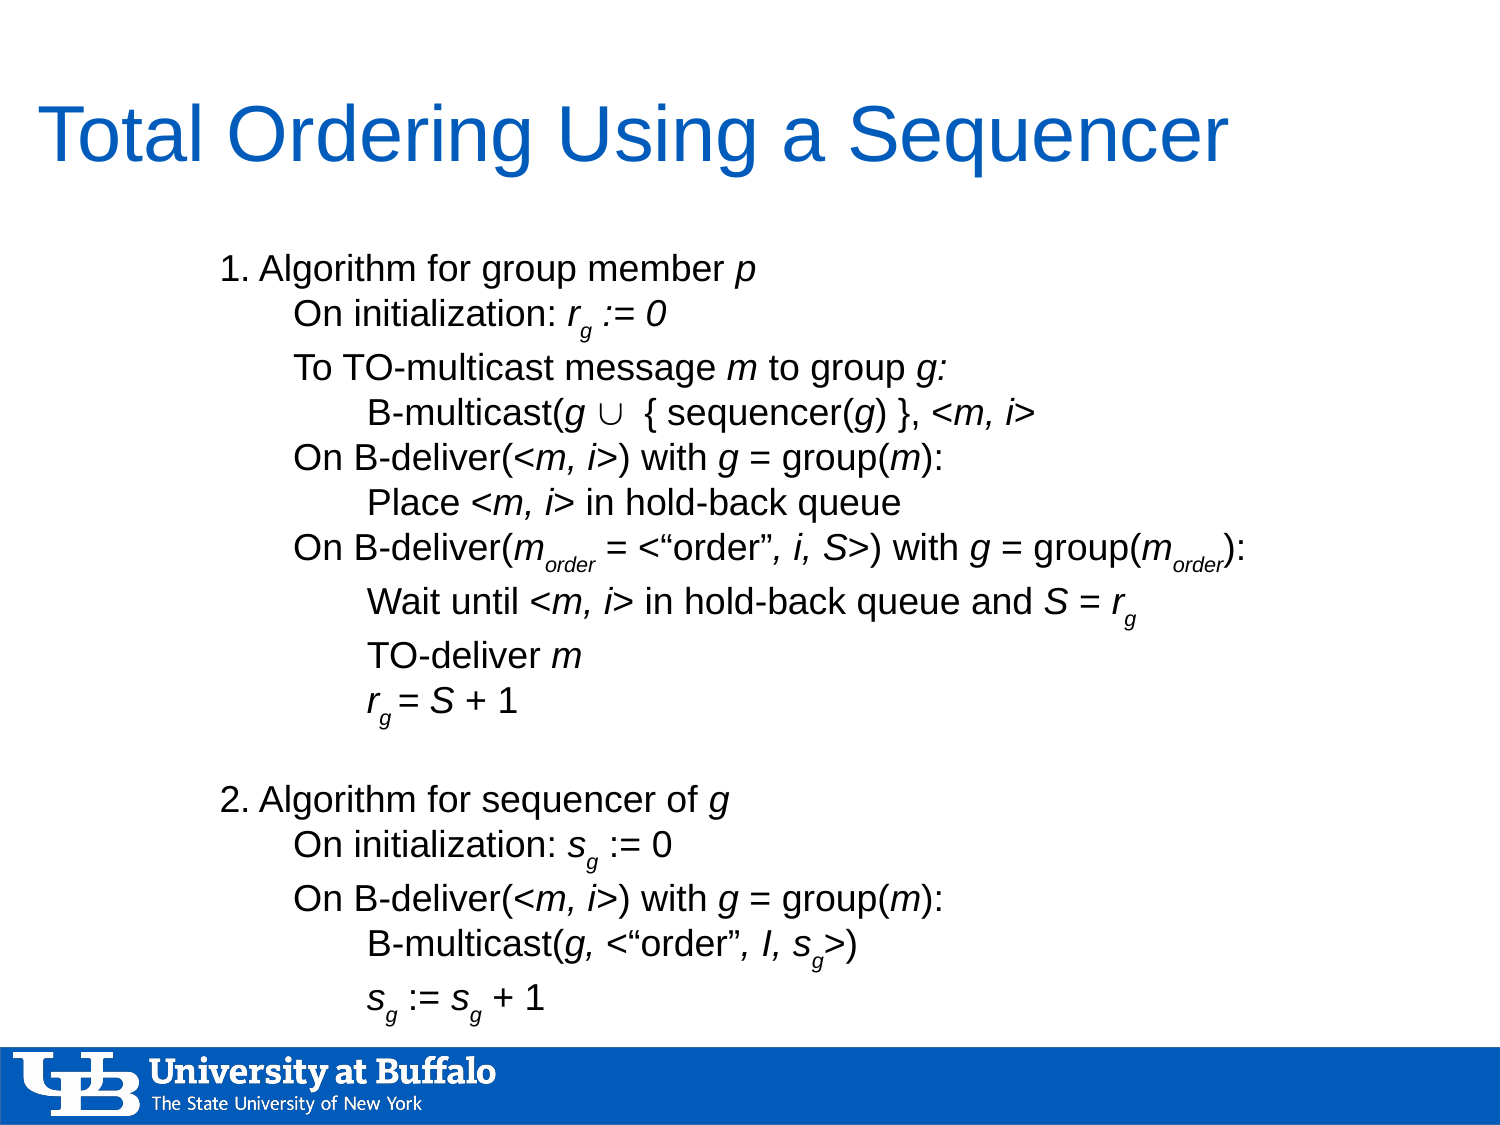

# Total Ordering Using a Sequencer
1. Algorithm for group member p
On initialization: rg := 0
To TO-multicast message m to group g:
B-multicast(g  { sequencer(g) }, <m, i>
On B-deliver(<m, i>) with g = group(m):
Place <m, i> in hold-back queue
On B-deliver(morder = <“order”, i, S>) with g = group(morder):
Wait until <m, i> in hold-back queue and S = rg
TO-deliver m
rg = S + 1
2. Algorithm for sequencer of g
On initialization: sg := 0
On B-deliver(<m, i>) with g = group(m):
B-multicast(g, <“order”, I, sg>)
sg := sg + 1